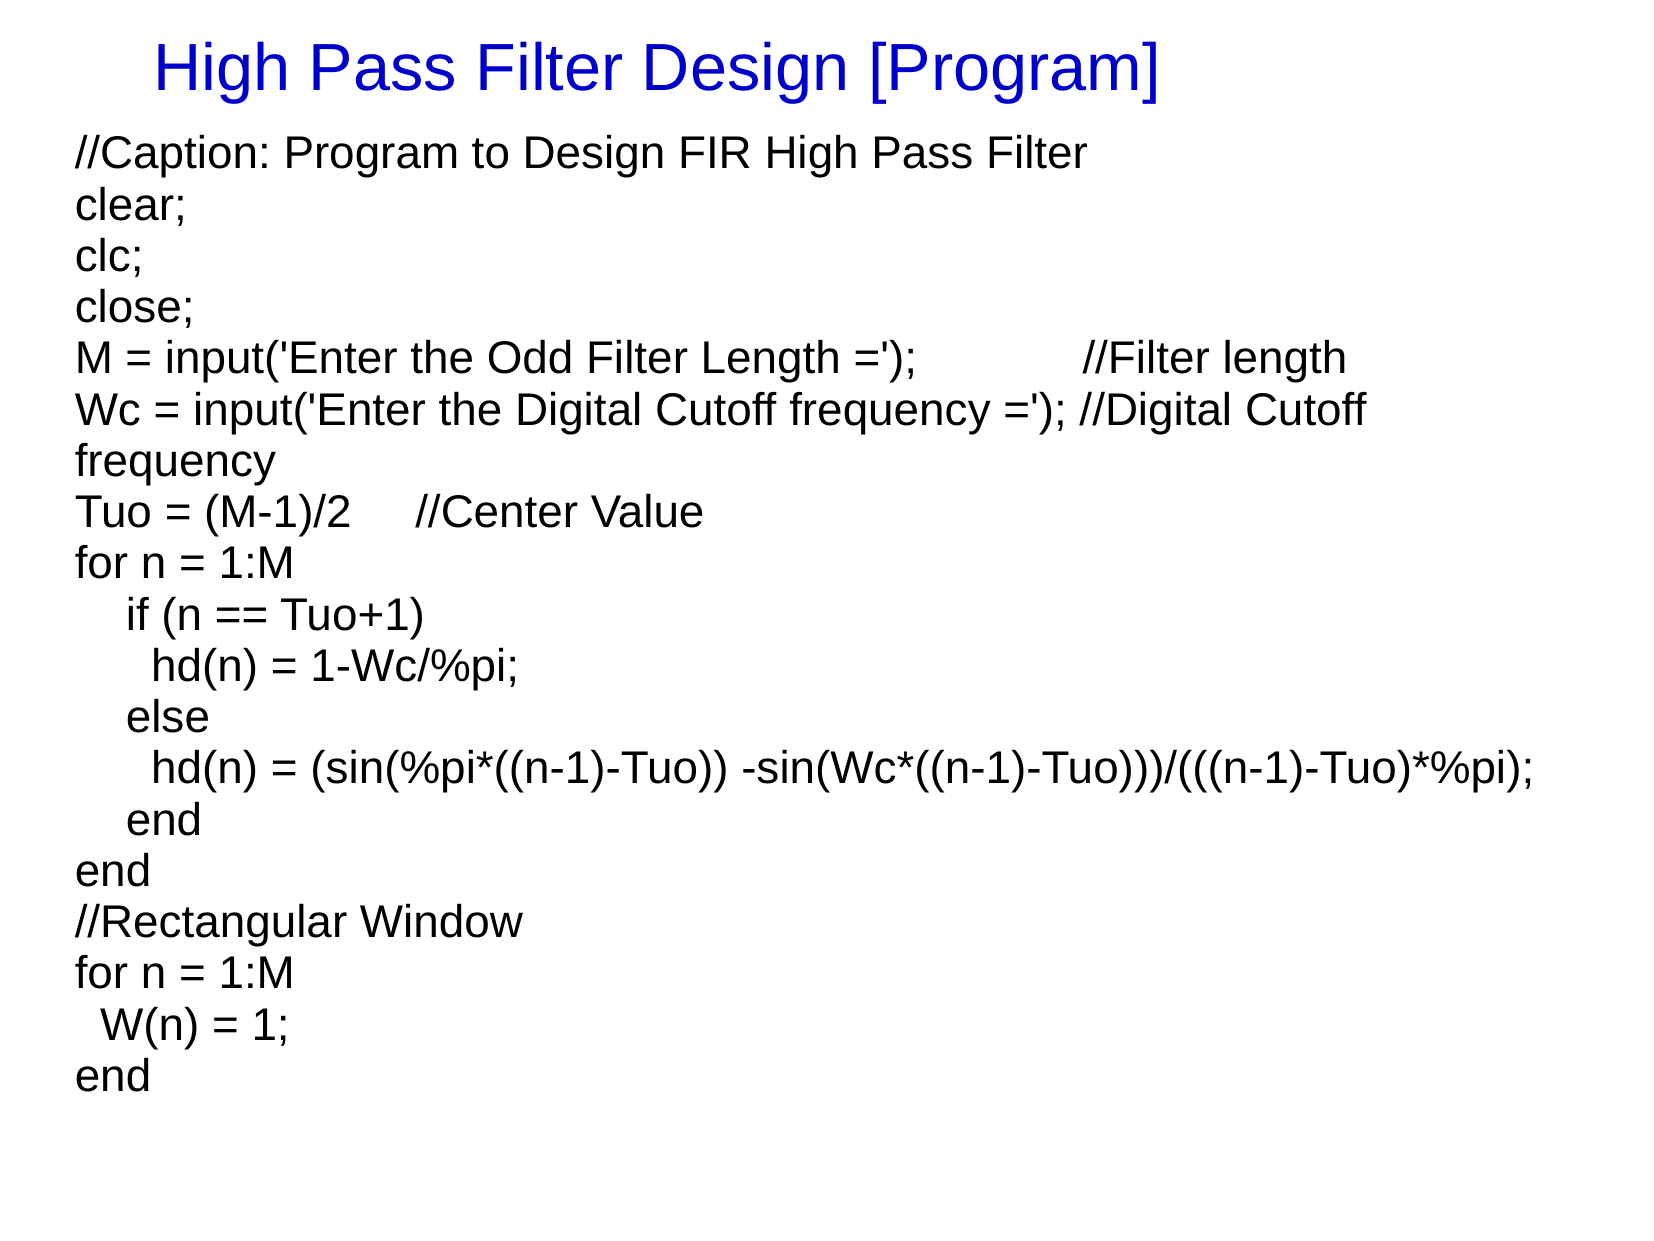

# High Pass Filter Design [Program]
//Caption: Program to Design FIR High Pass Filter
clear;
clc;
close;
M = input('Enter the Odd Filter Length ='); //Filter length
Wc = input('Enter the Digital Cutoff frequency ='); //Digital Cutoff frequency
Tuo = (M-1)/2 //Center Value
for n = 1:M
 if (n == Tuo+1)
 hd(n) = 1-Wc/%pi;
 else
 hd(n) = (sin(%pi*((n-1)-Tuo)) -sin(Wc*((n-1)-Tuo)))/(((n-1)-Tuo)*%pi);
 end
end
//Rectangular Window
for n = 1:M
 W(n) = 1;
end